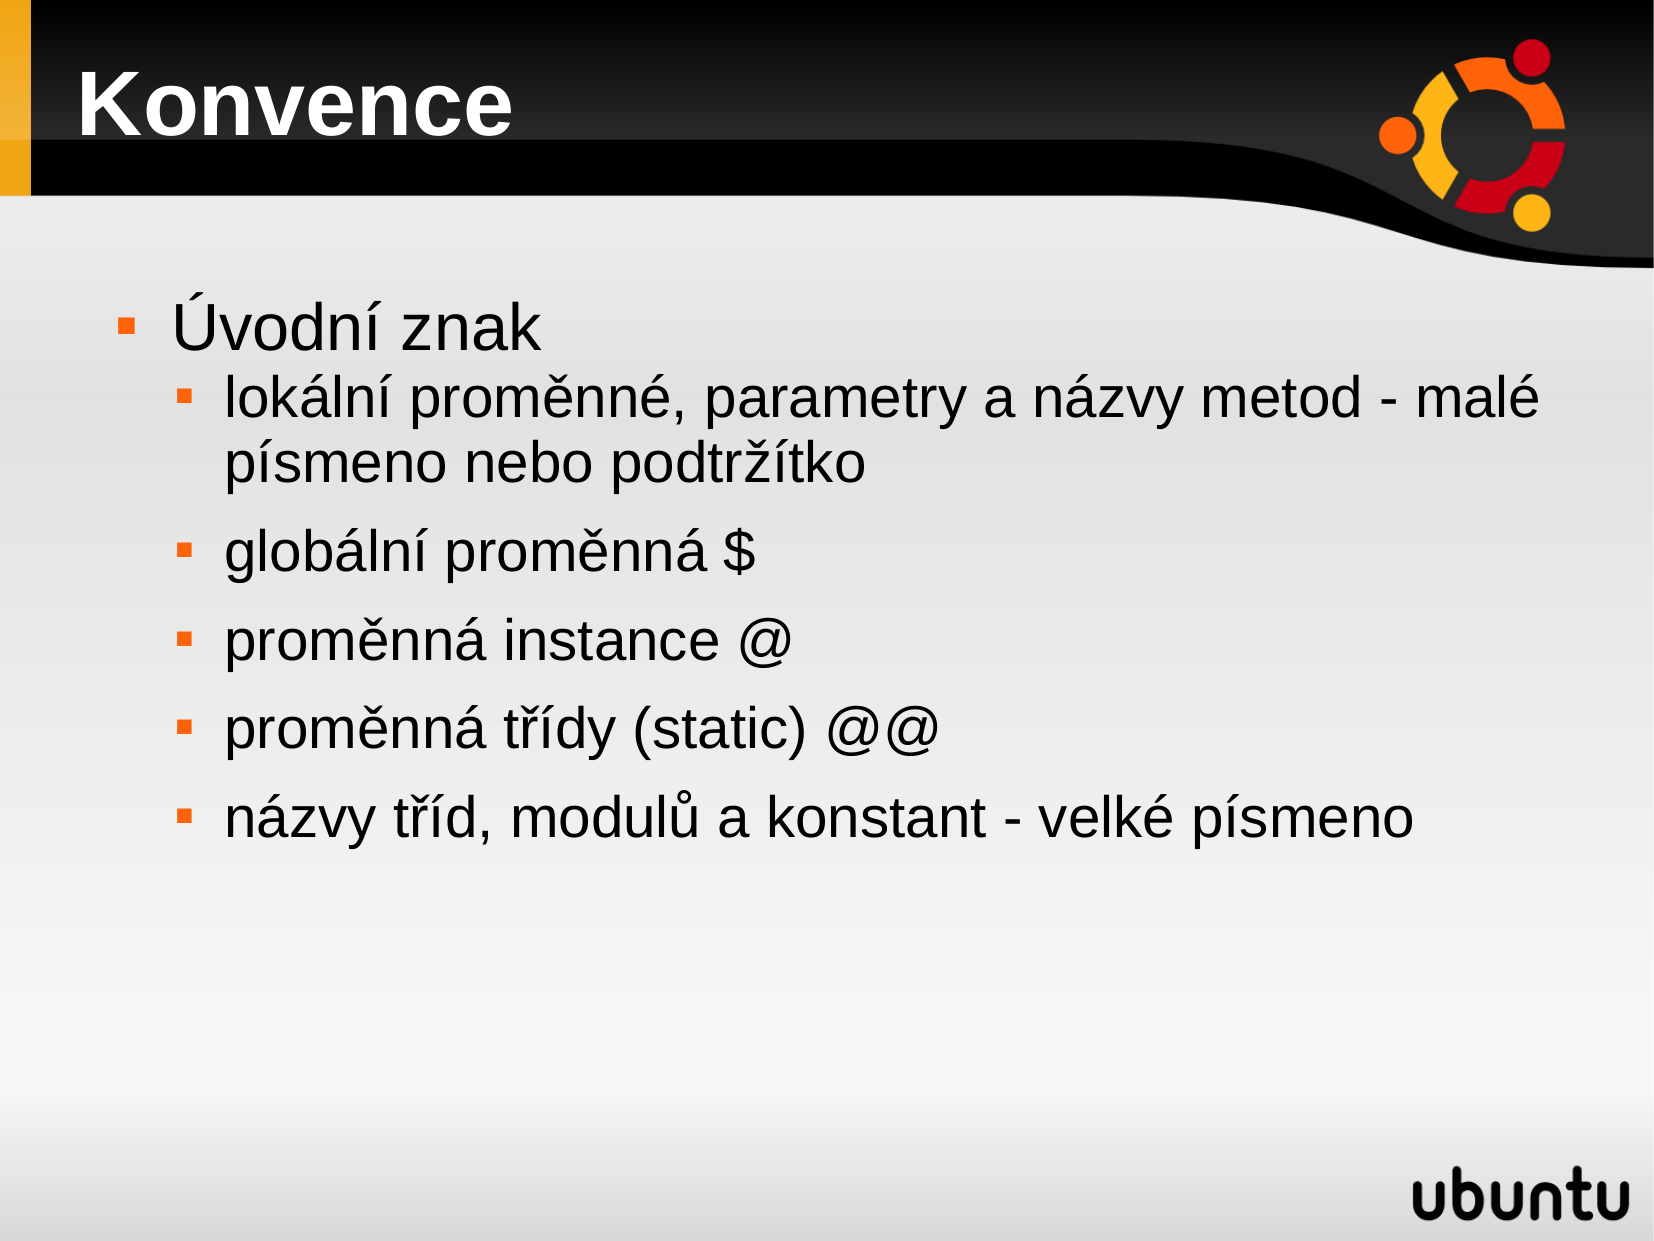

# Konvence
Úvodní znak
lokální proměnné, parametry a názvy metod - malé písmeno nebo podtržítko
globální proměnná $
proměnná instance @
proměnná třídy (static) @@
názvy tříd, modulů a konstant - velké písmeno